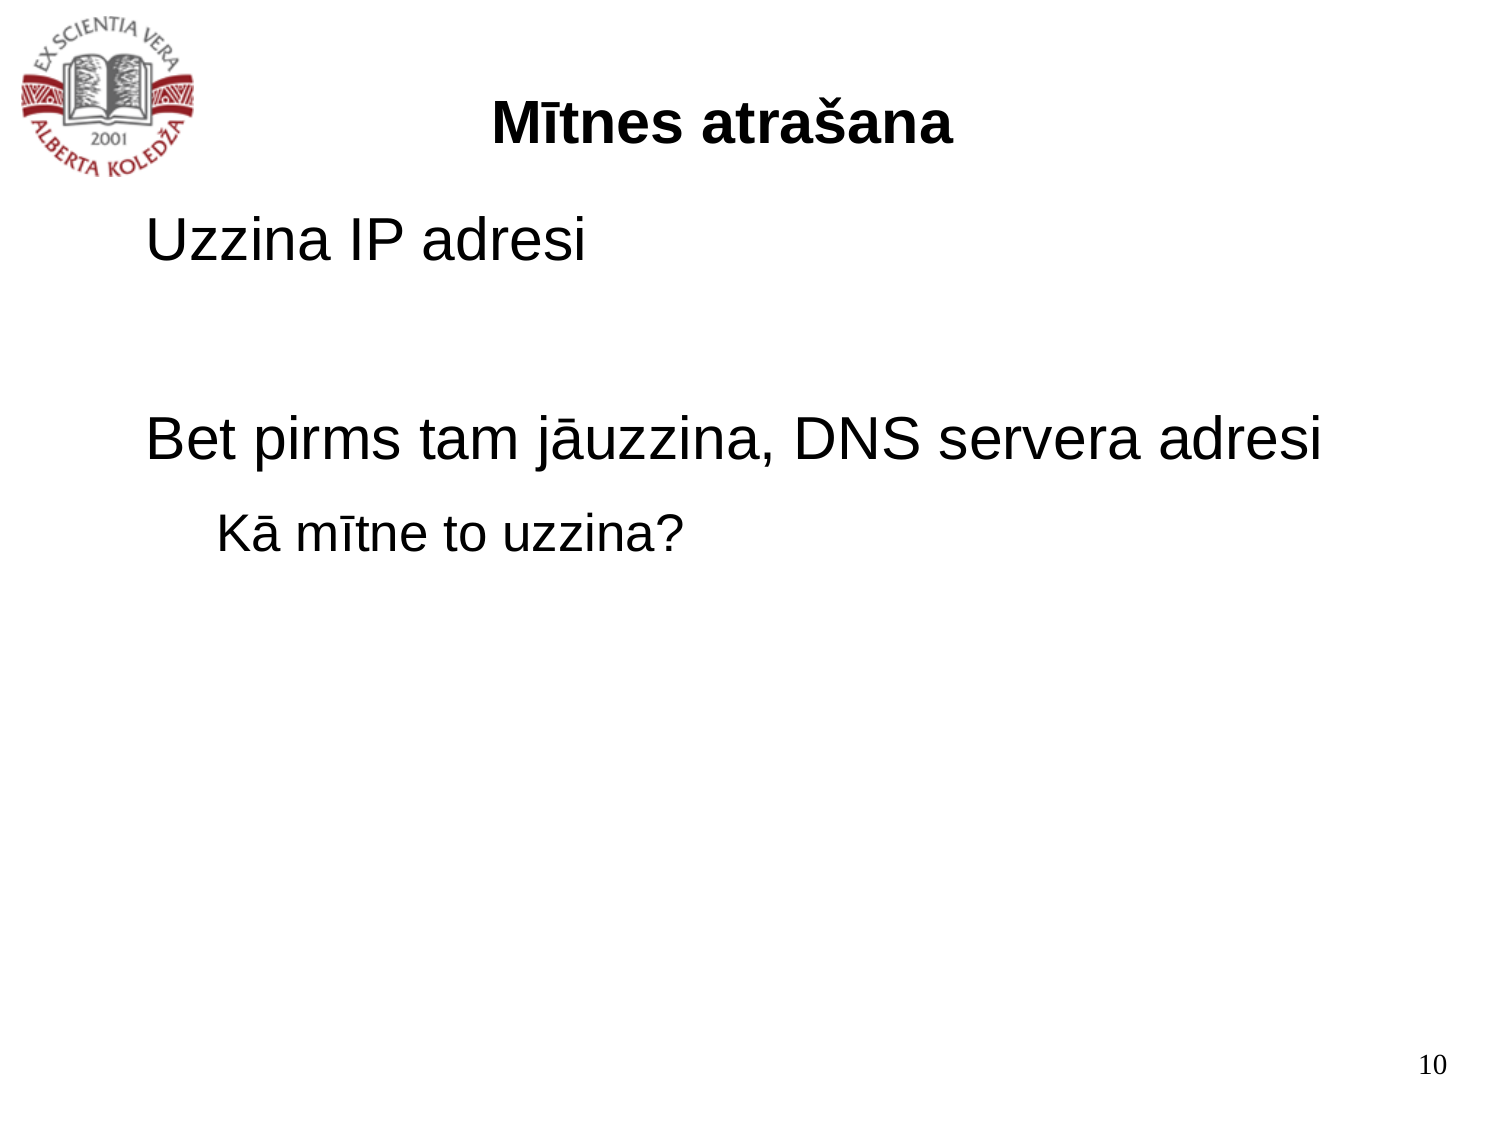

# Mītnes atrašana
Uzzina IP adresi
Bet pirms tam jāuzzina, DNS servera adresi
Kā mītne to uzzina?